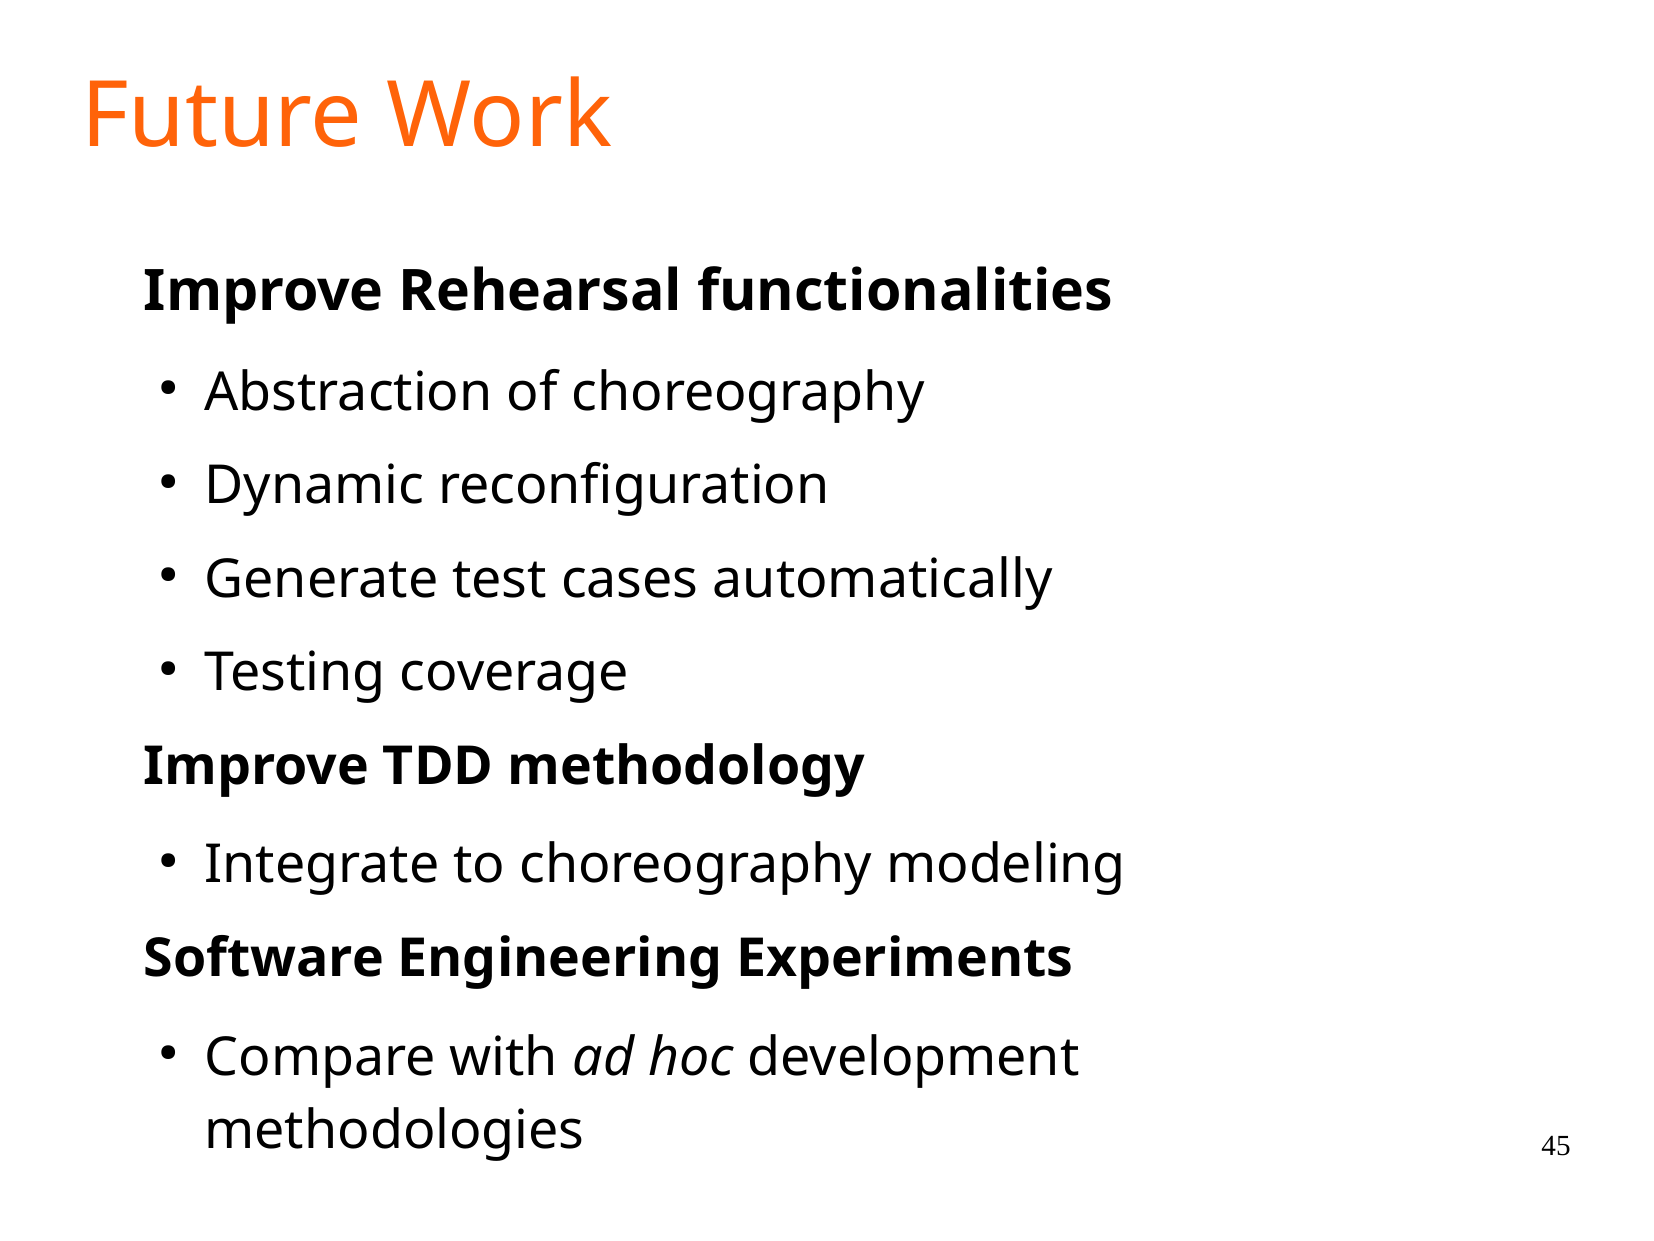

# Future Work
Improve Rehearsal functionalities
Abstraction of choreography
Dynamic reconfiguration
Generate test cases automatically
Testing coverage
Improve TDD methodology
Integrate to choreography modeling
Software Engineering Experiments
Compare with ad hoc development
methodologies
45